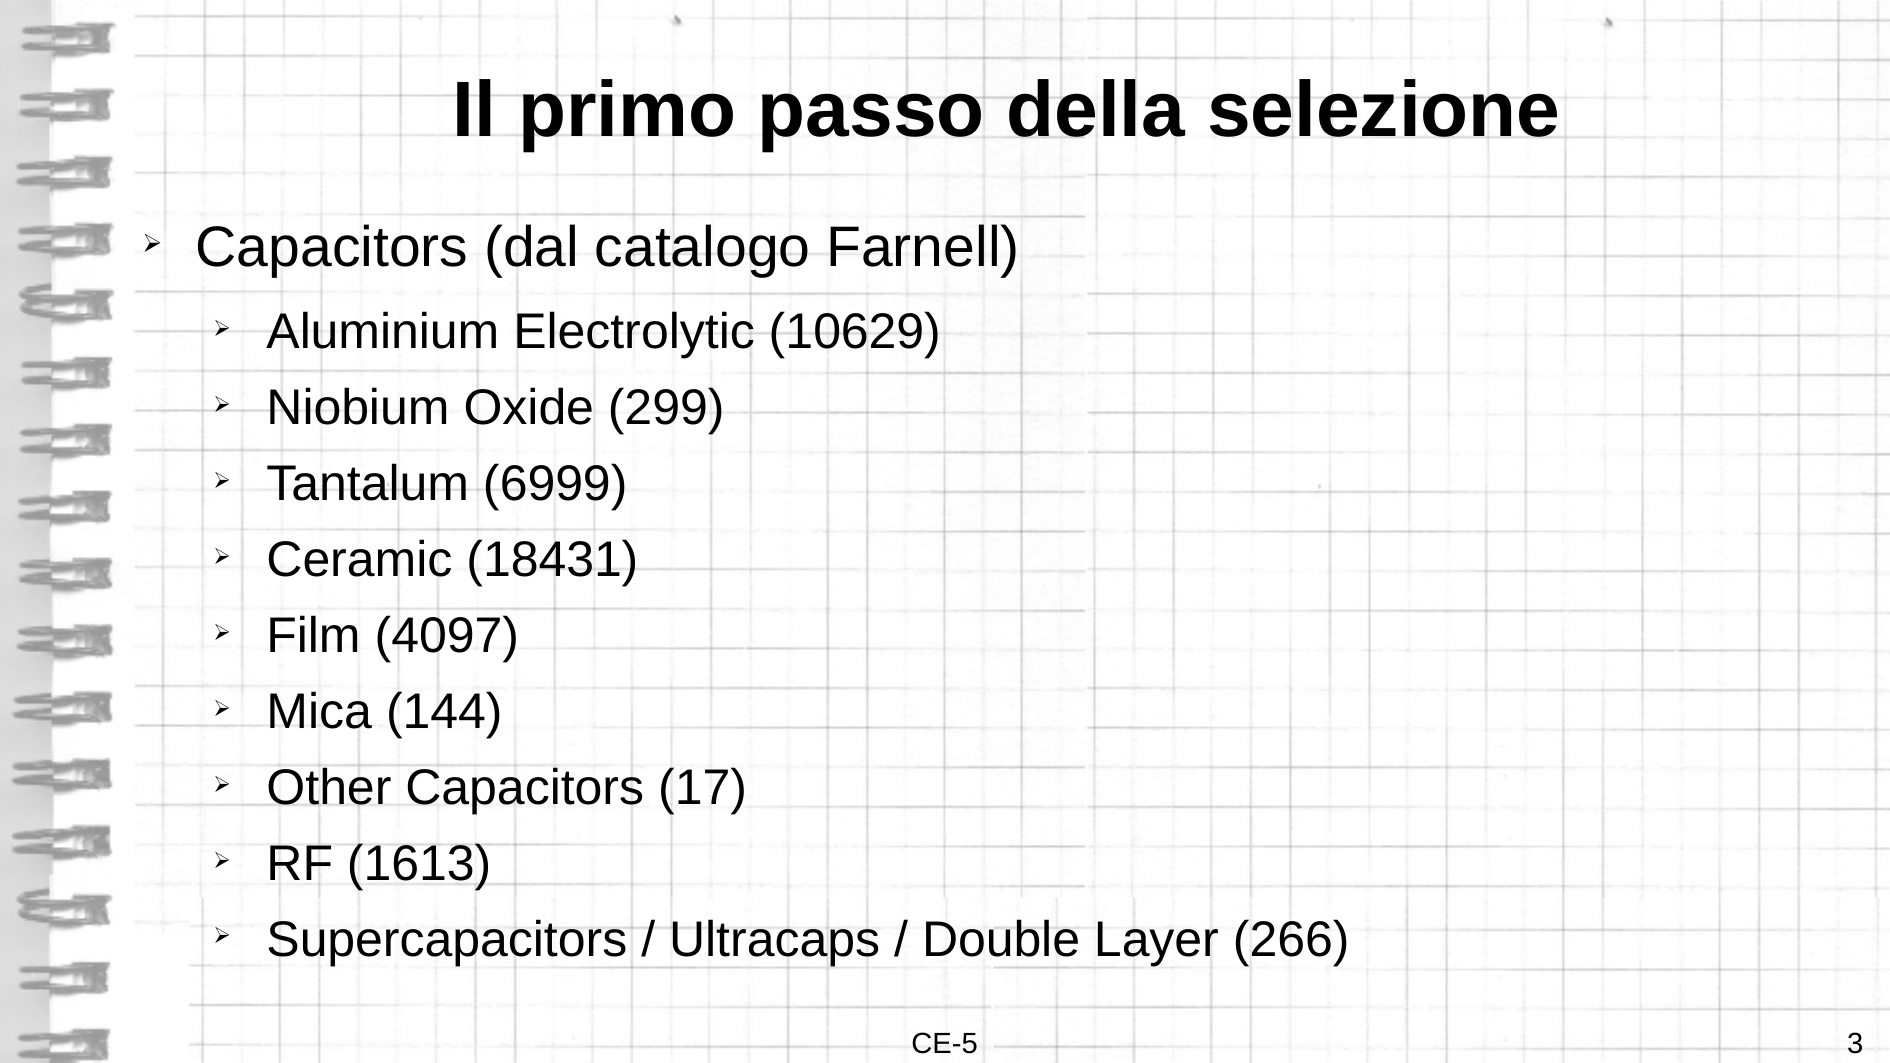

# Il primo passo della selezione
Capacitors (dal catalogo Farnell)
Aluminium Electrolytic (10629)
Niobium Oxide (299)
Tantalum (6999)
Ceramic (18431)
Film (4097)
Mica (144)
Other Capacitors (17)
RF (1613)
Supercapacitors / Ultracaps / Double Layer (266)
CE-5
3